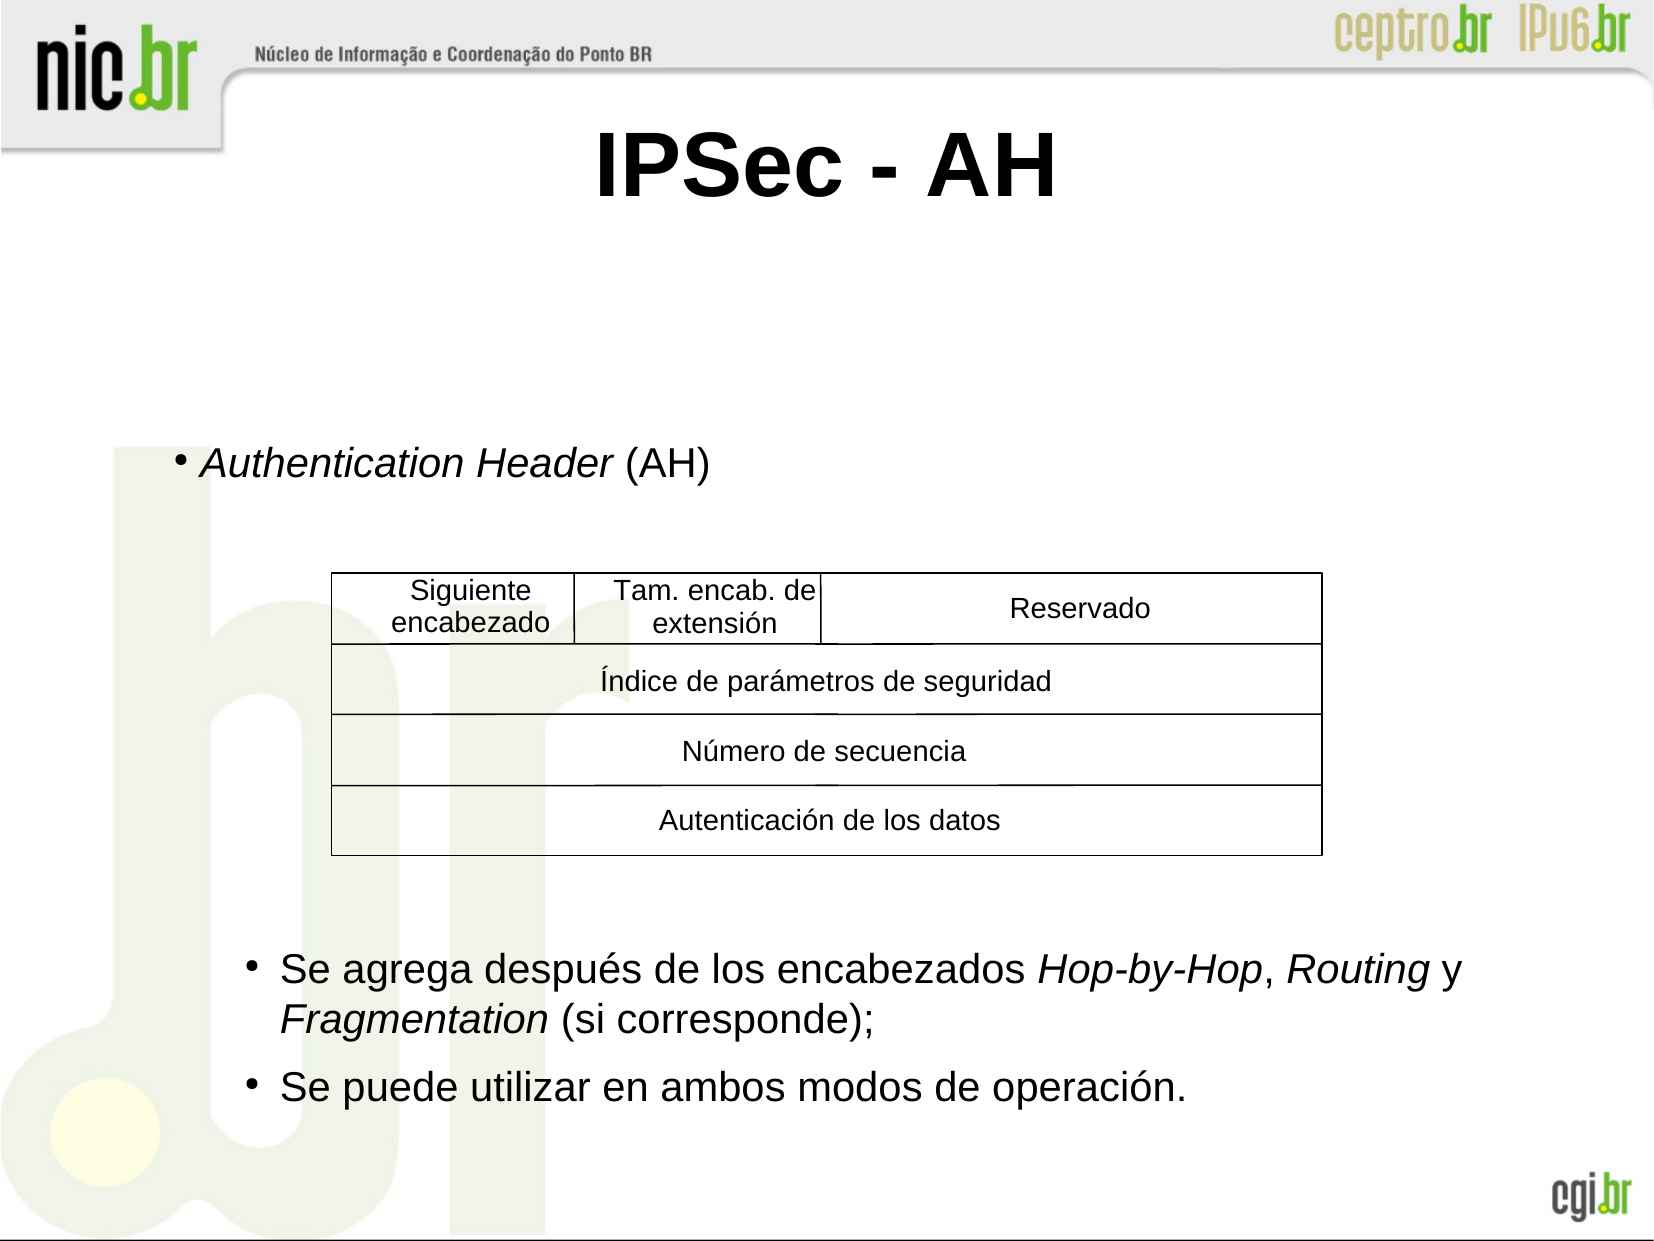

IPSec - AH
 Authentication Header (AH)‏
Se agrega después de los encabezados Hop-by-Hop, Routing y Fragmentation (si corresponde);
Se puede utilizar en ambos modos de operación.
Siguiente
encabezado
Tam. encab. de
extensión
Reservado
Índice de parámetros de seguridad
Número de secuencia
Autenticación de los datos